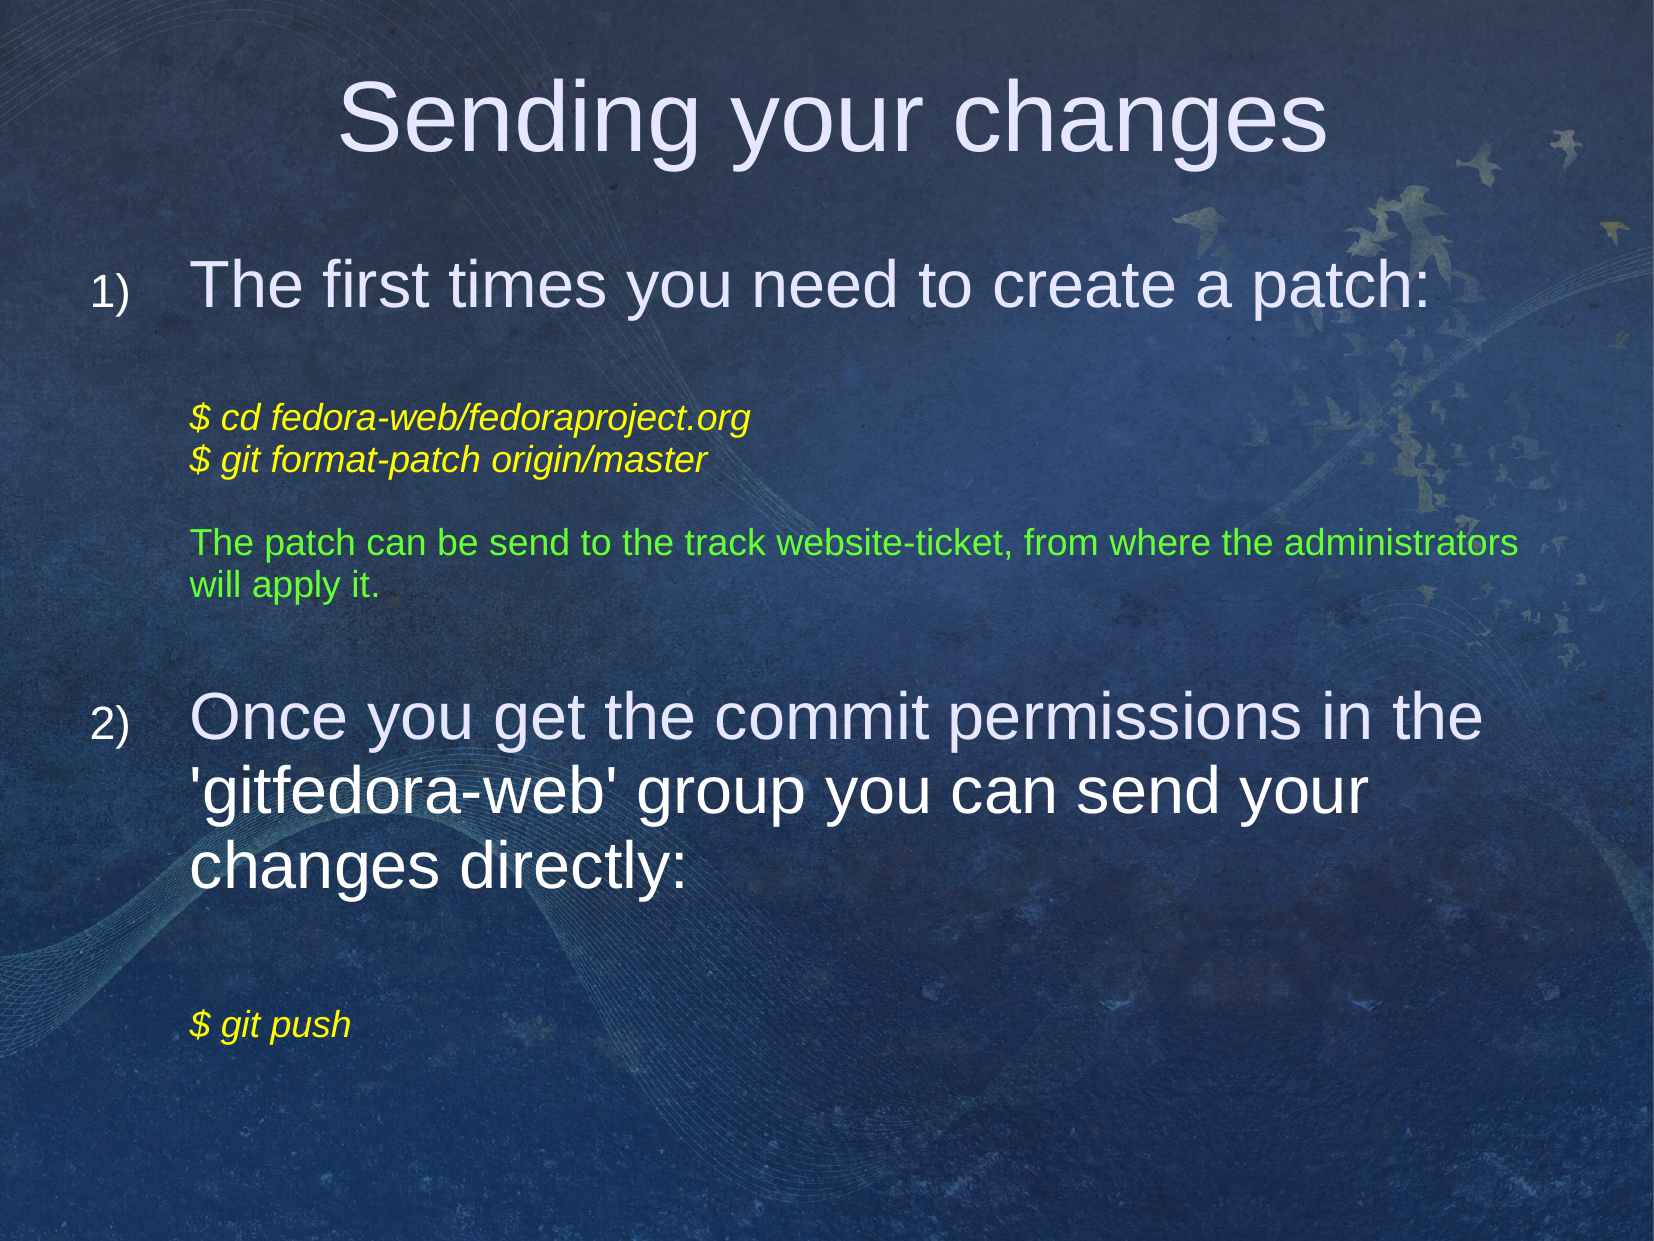

Sending your changes
The first times you need to create a patch:
	$ cd fedora-web/fedoraproject.org
	$ git format-patch origin/master
	The patch can be send to the track website-ticket, from where the administrators will apply it.
Once you get the commit permissions in the 'gitfedora-web' group you can send your changes directly:
	$ git push